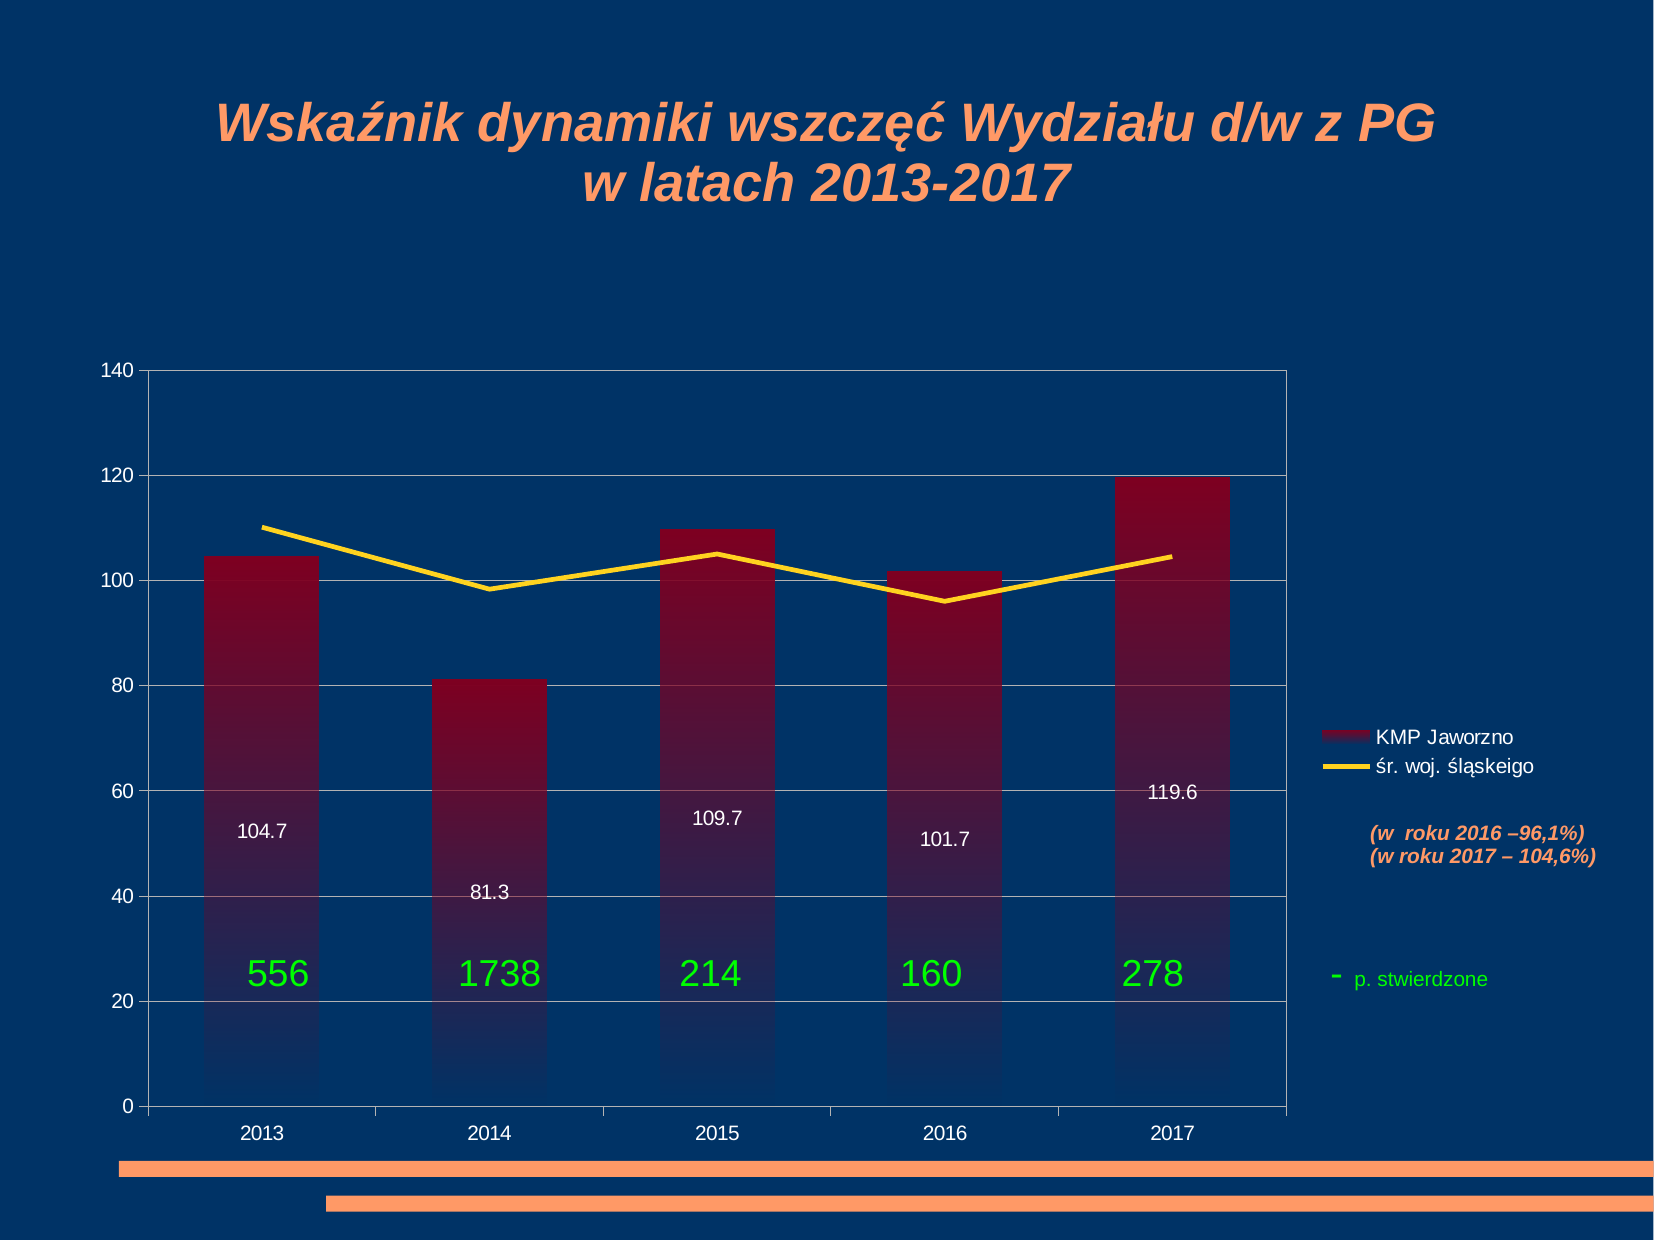

# Wskaźnik dynamiki wszczęć Wydziału d/w z PG w latach 2013-2017
### Chart
| Category | KMP Jaworzno | śr. woj. śląskeigo |
|---|---|---|
| 2013 | 104.7 | 110.2 |
| 2014 | 81.3 | 98.4 |
| 2015 | 109.7 | 105.1 |
| 2016 | 101.7 | 96.1 |
| 2017 | 119.6 | 104.6 |(w roku 2016 –96,1%)
(w roku 2017 – 104,6%)
 556		 1738		 214	 160	 278 - p. stwierdzone